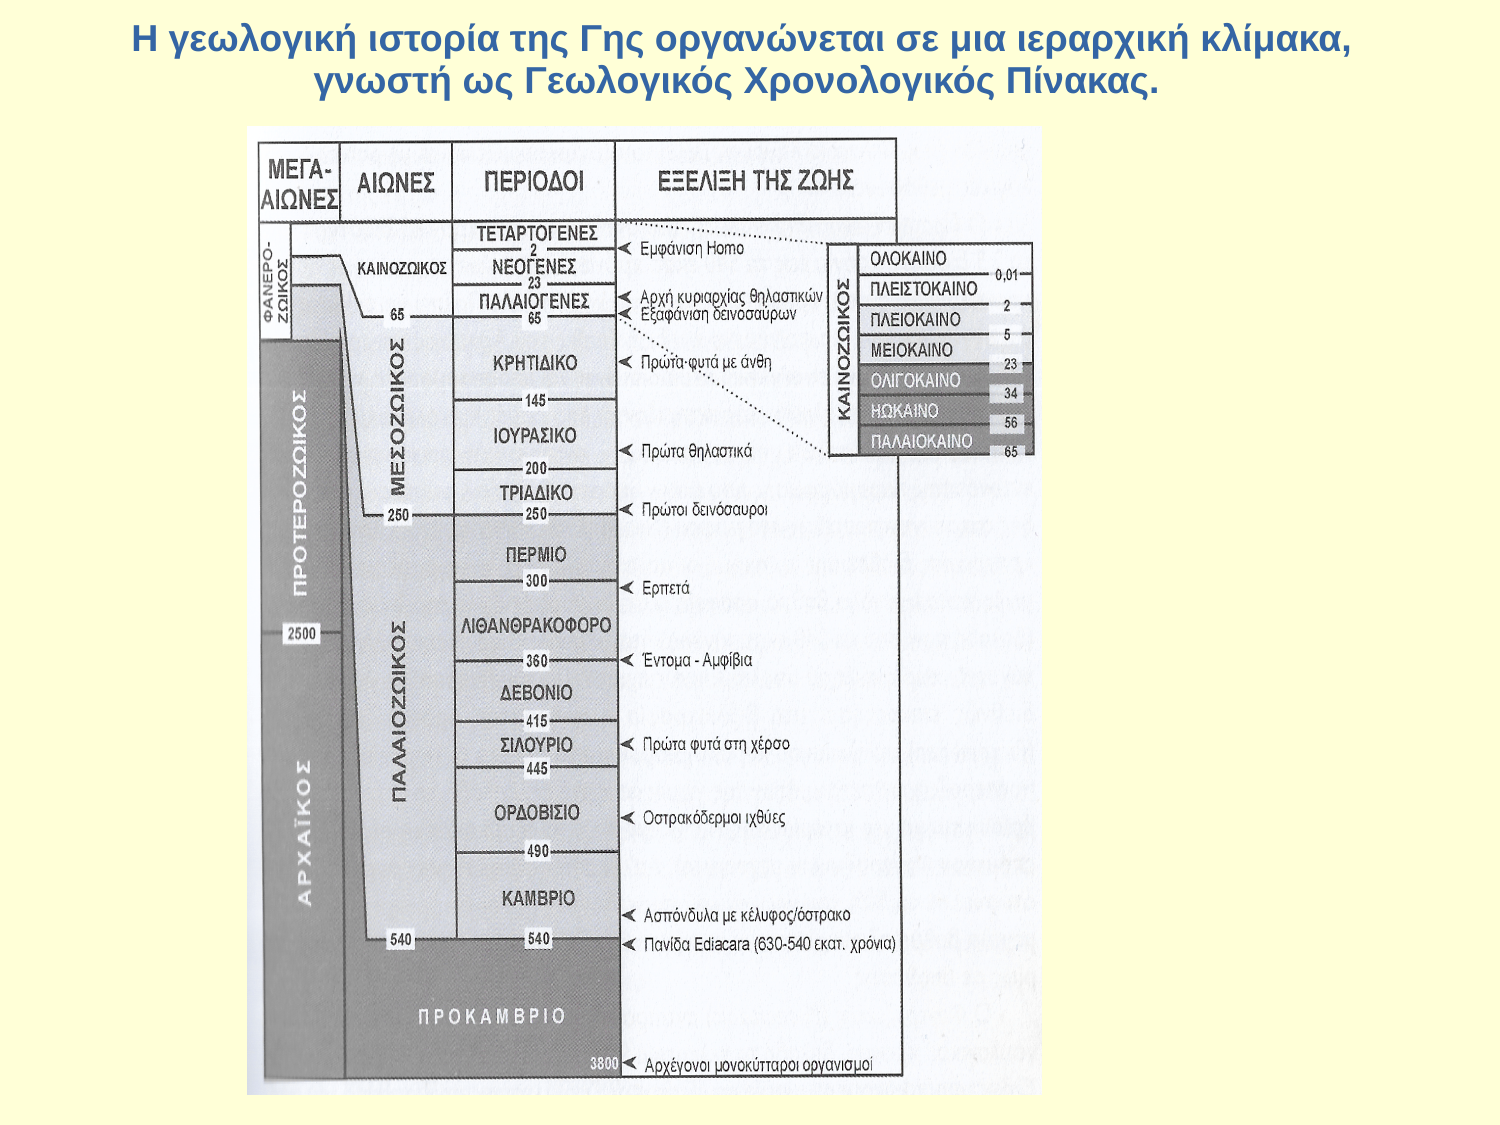

# Η γεωλογική ιστορία της Γης οργανώνεται σε μια ιεραρχική κλίμακα, γνωστή ως Γεωλογικός Χρονολογικός Πίνακας.